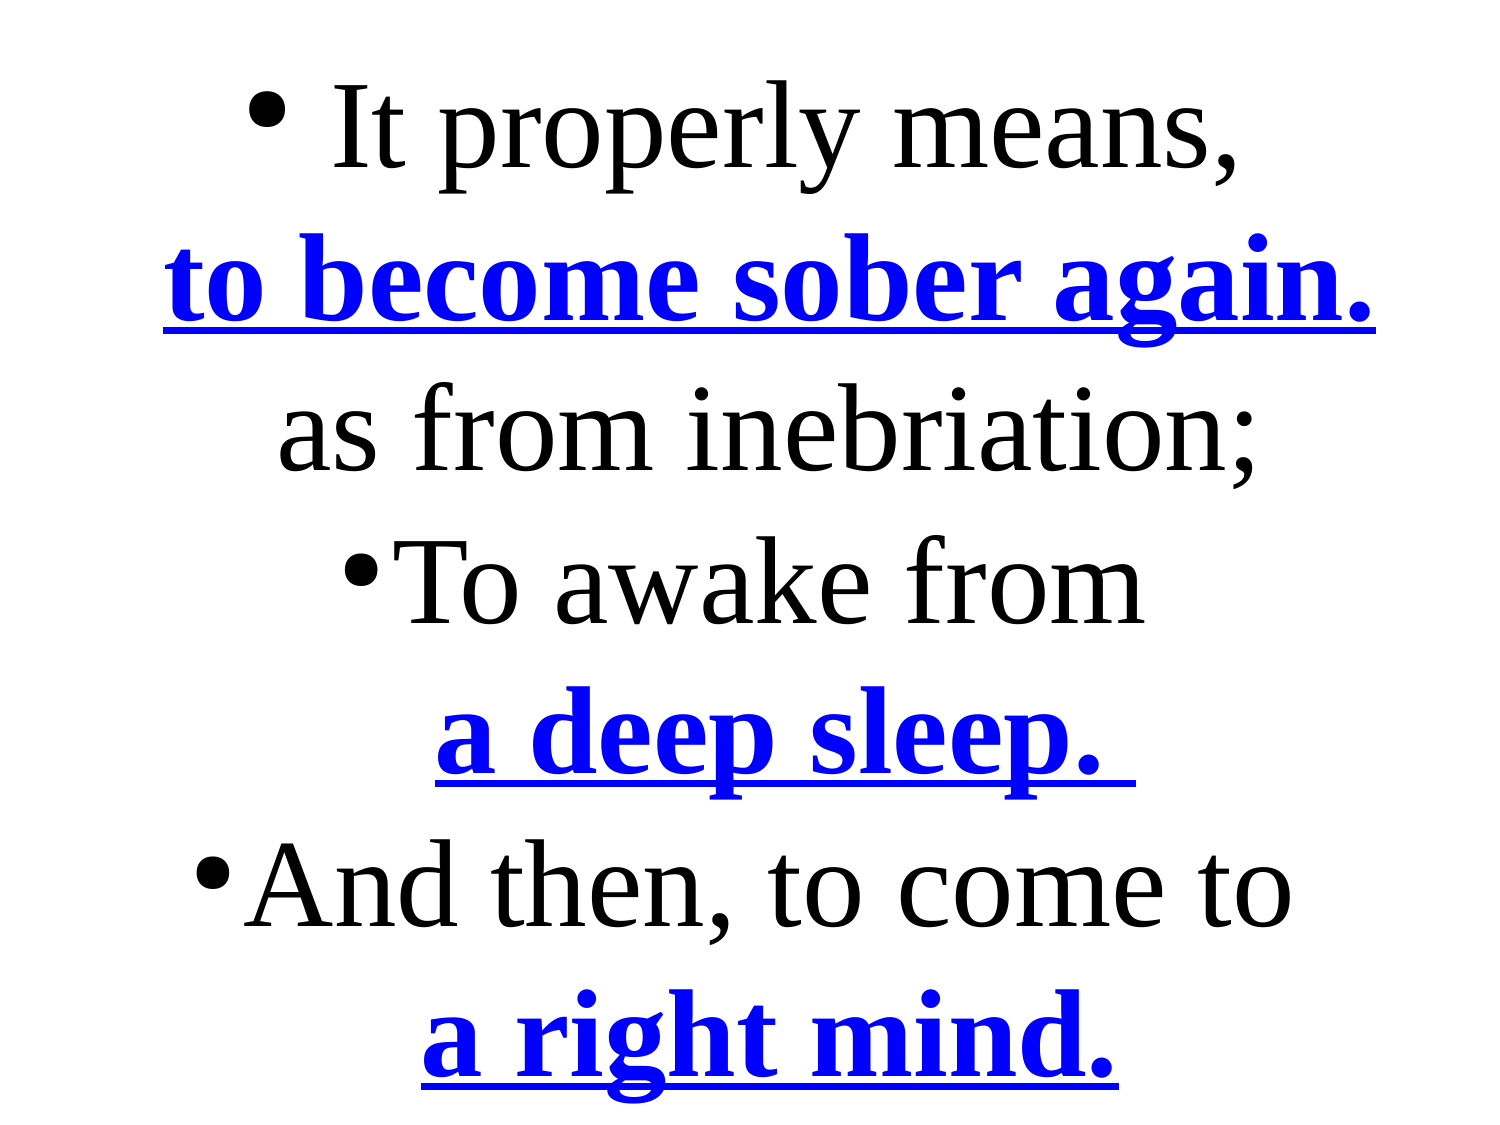

# It properly means, to become sober again. as from inebriation;
To awake from
a deep sleep.
And then, to come to
a right mind.